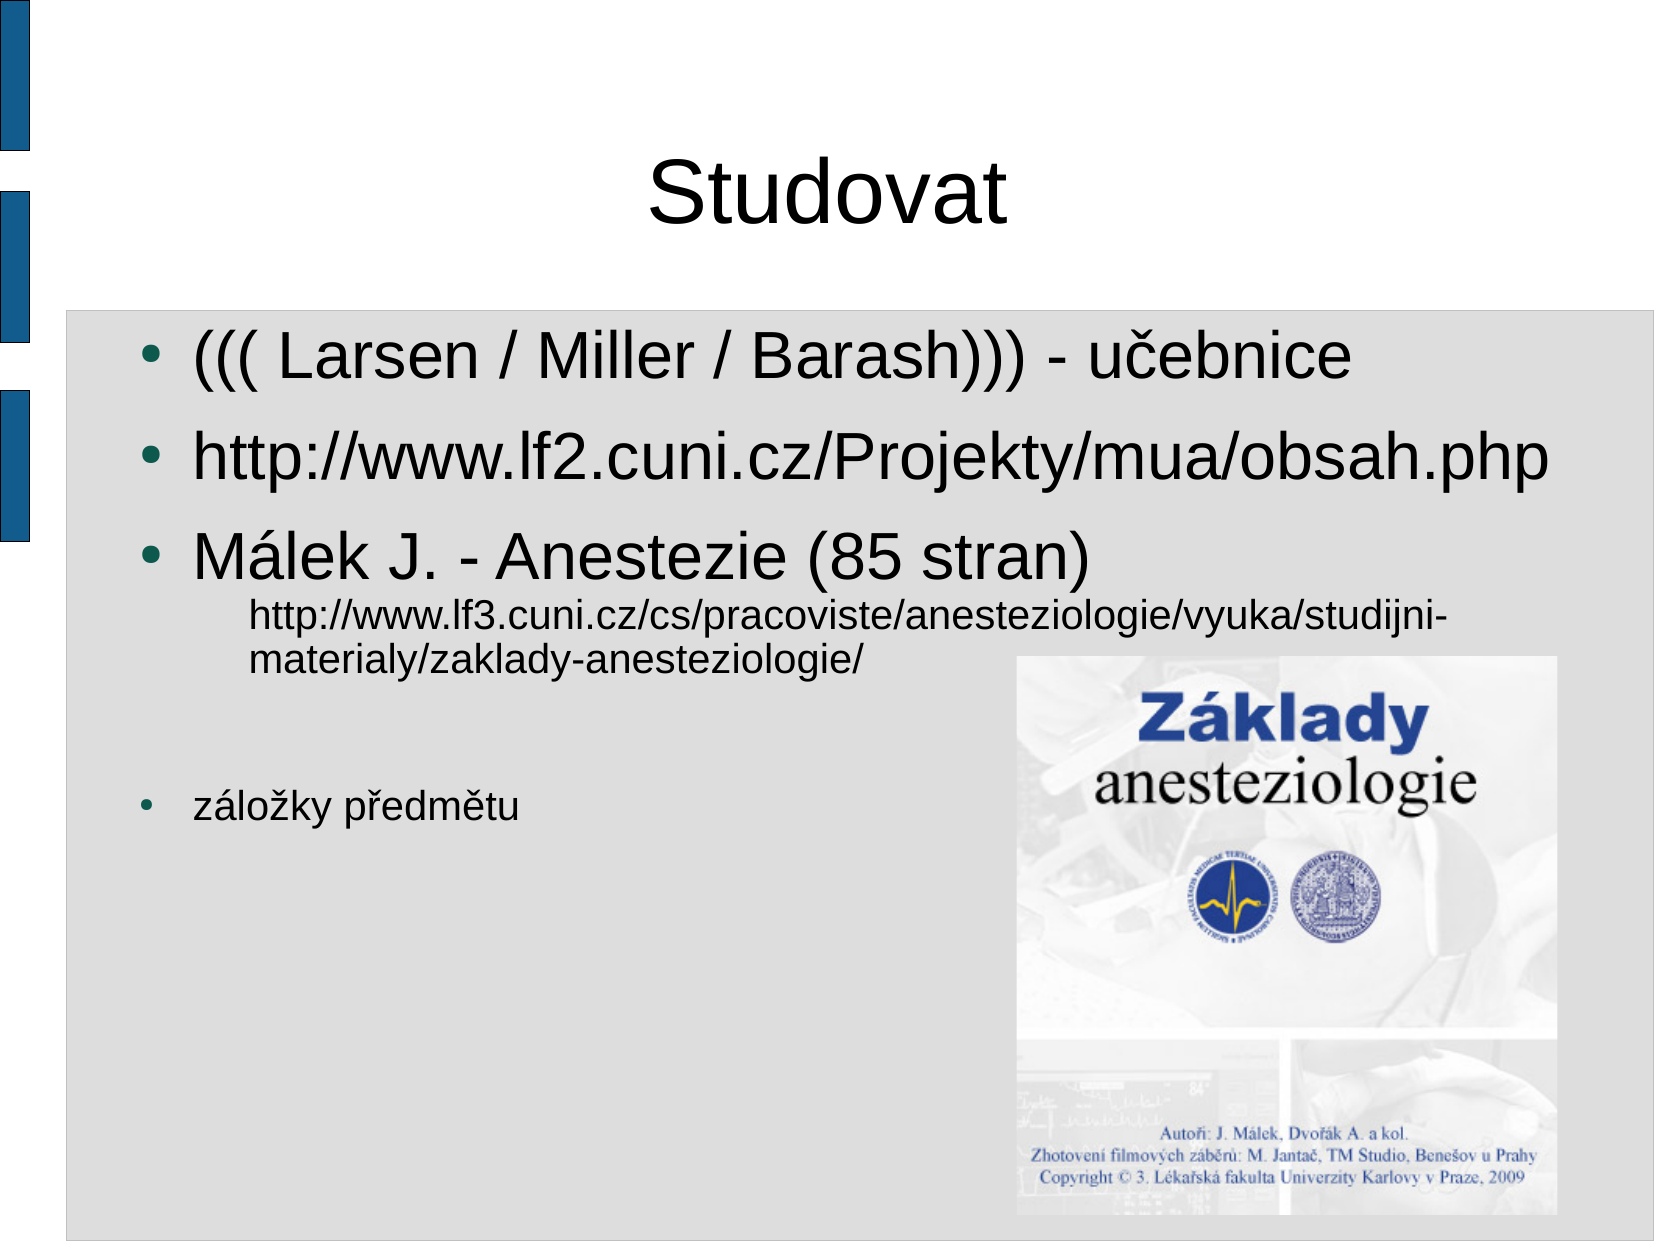

# Studovat
((( Larsen / Miller / Barash))) - učebnice
http://www.lf2.cuni.cz/Projekty/mua/obsah.php
Málek J. - Anestezie (85 stran)
http://www.lf3.cuni.cz/cs/pracoviste/anesteziologie/vyuka/studijni-materialy/zaklady-anesteziologie/
záložky předmětu